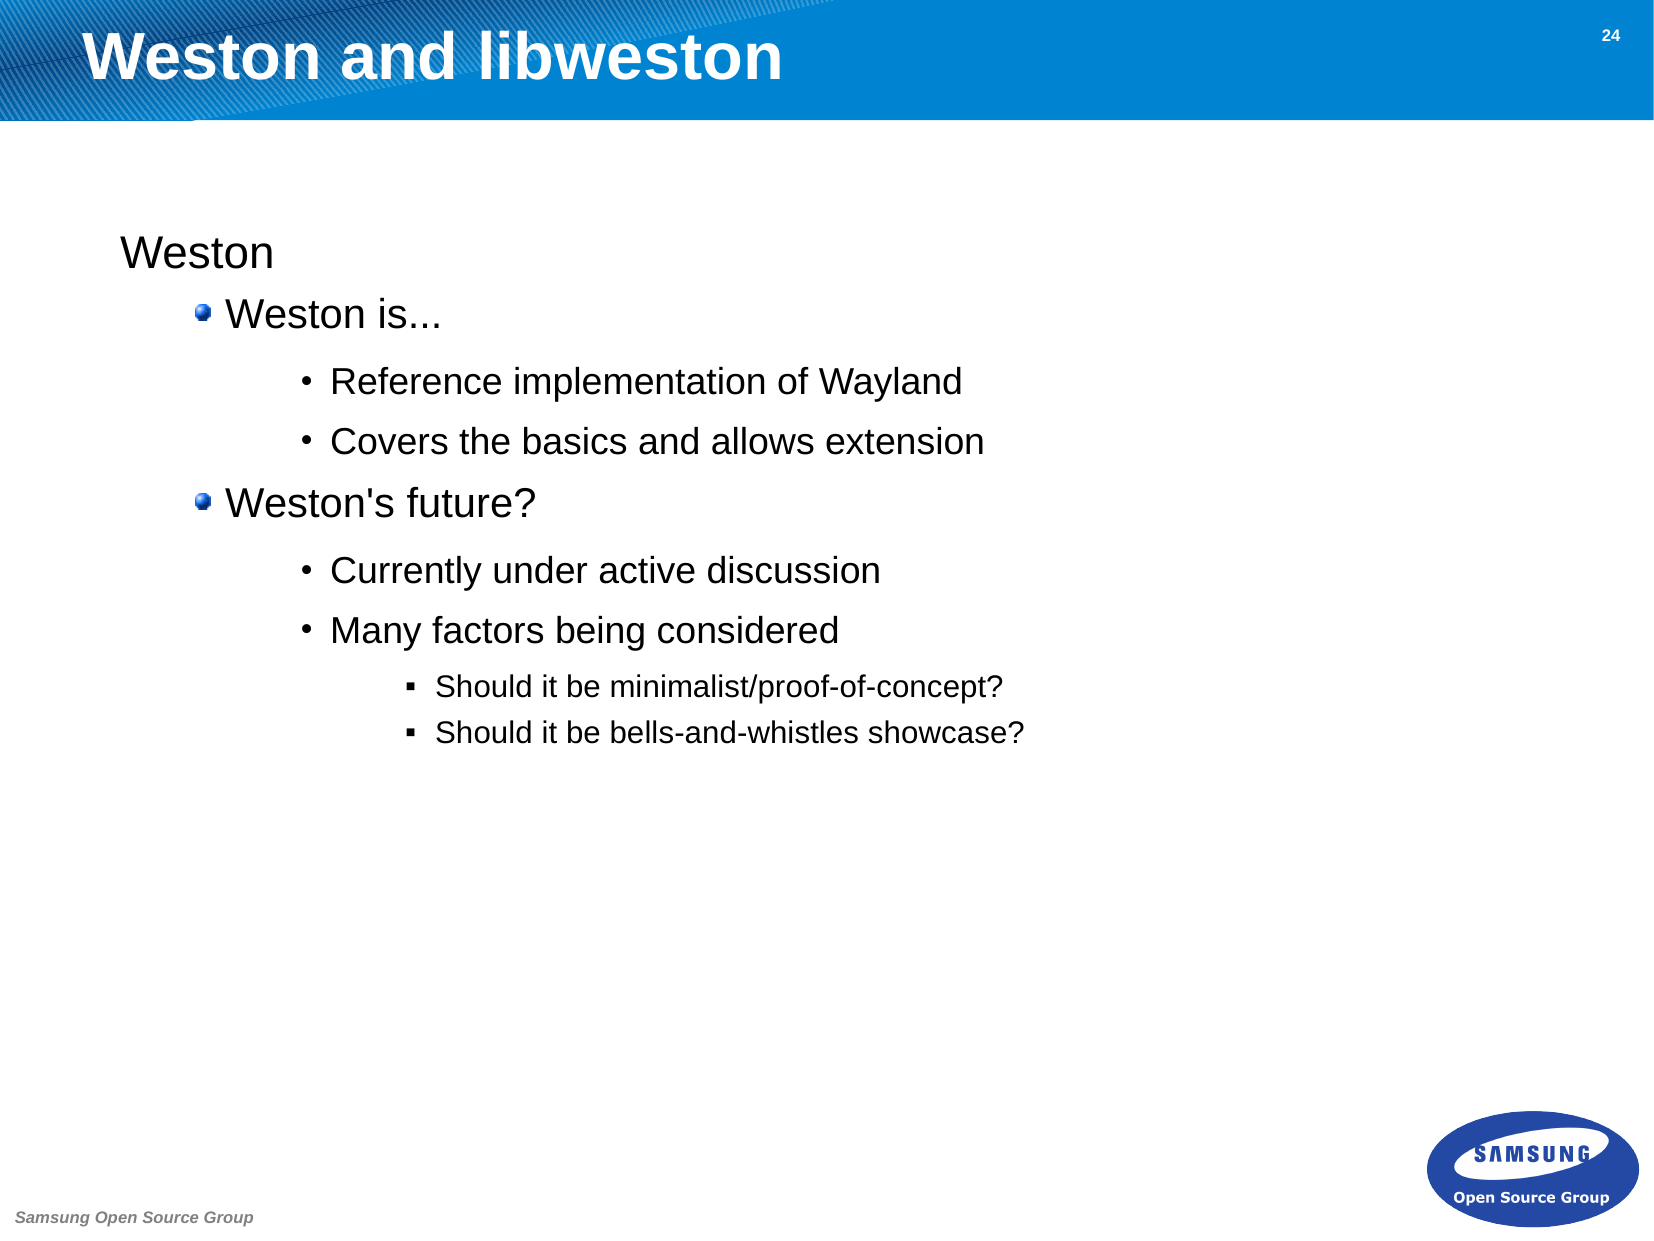

# Weston and libweston
Weston
Weston is...
Reference implementation of Wayland
Covers the basics and allows extension
Weston's future?
Currently under active discussion
Many factors being considered
Should it be minimalist/proof-of-concept?
Should it be bells-and-whistles showcase?